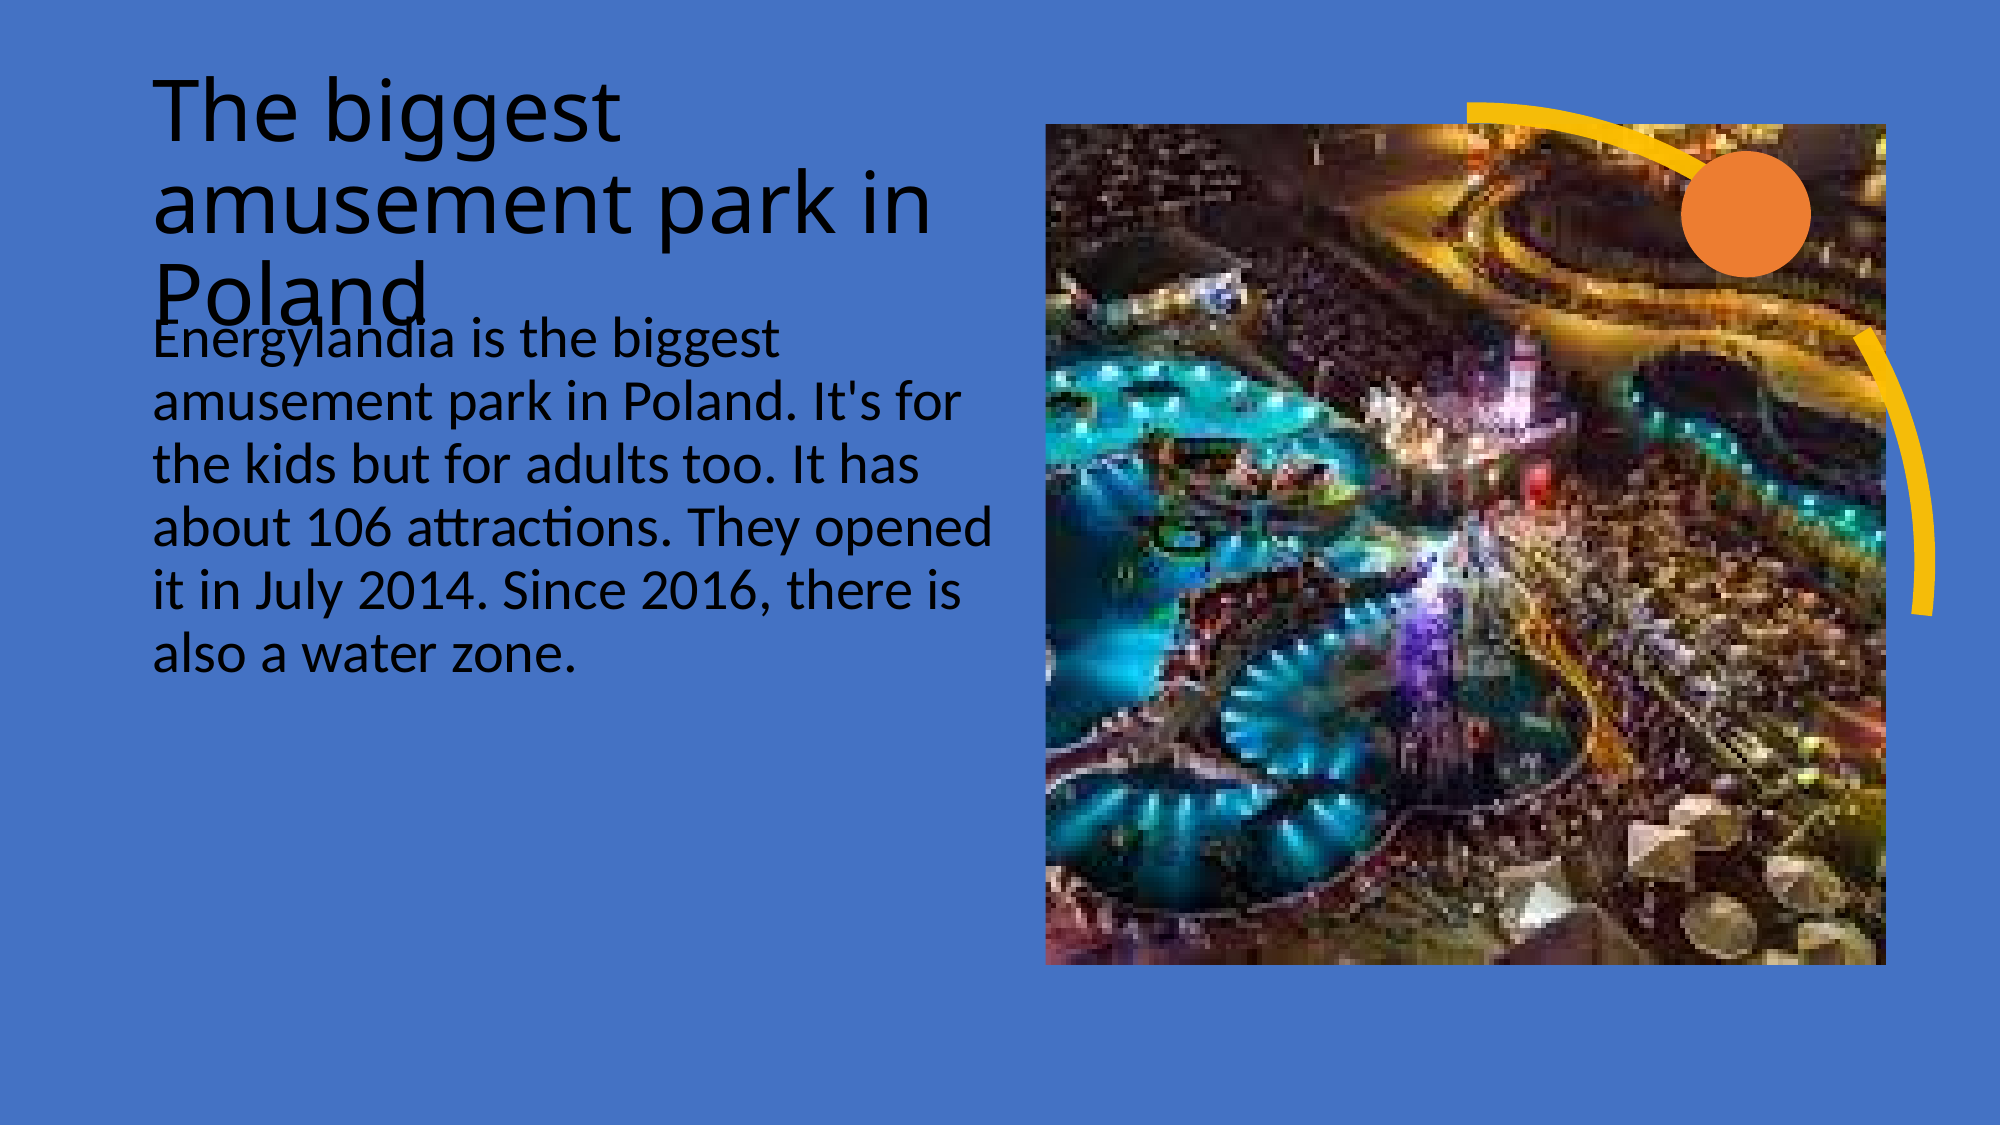

# The biggest amusement park in Poland
Energylandia is the biggest amusement park in Poland. It's for the kids but for adults too. It has about 106 attractions. They opened it in July 2014. Since 2016, there is also a water zone.